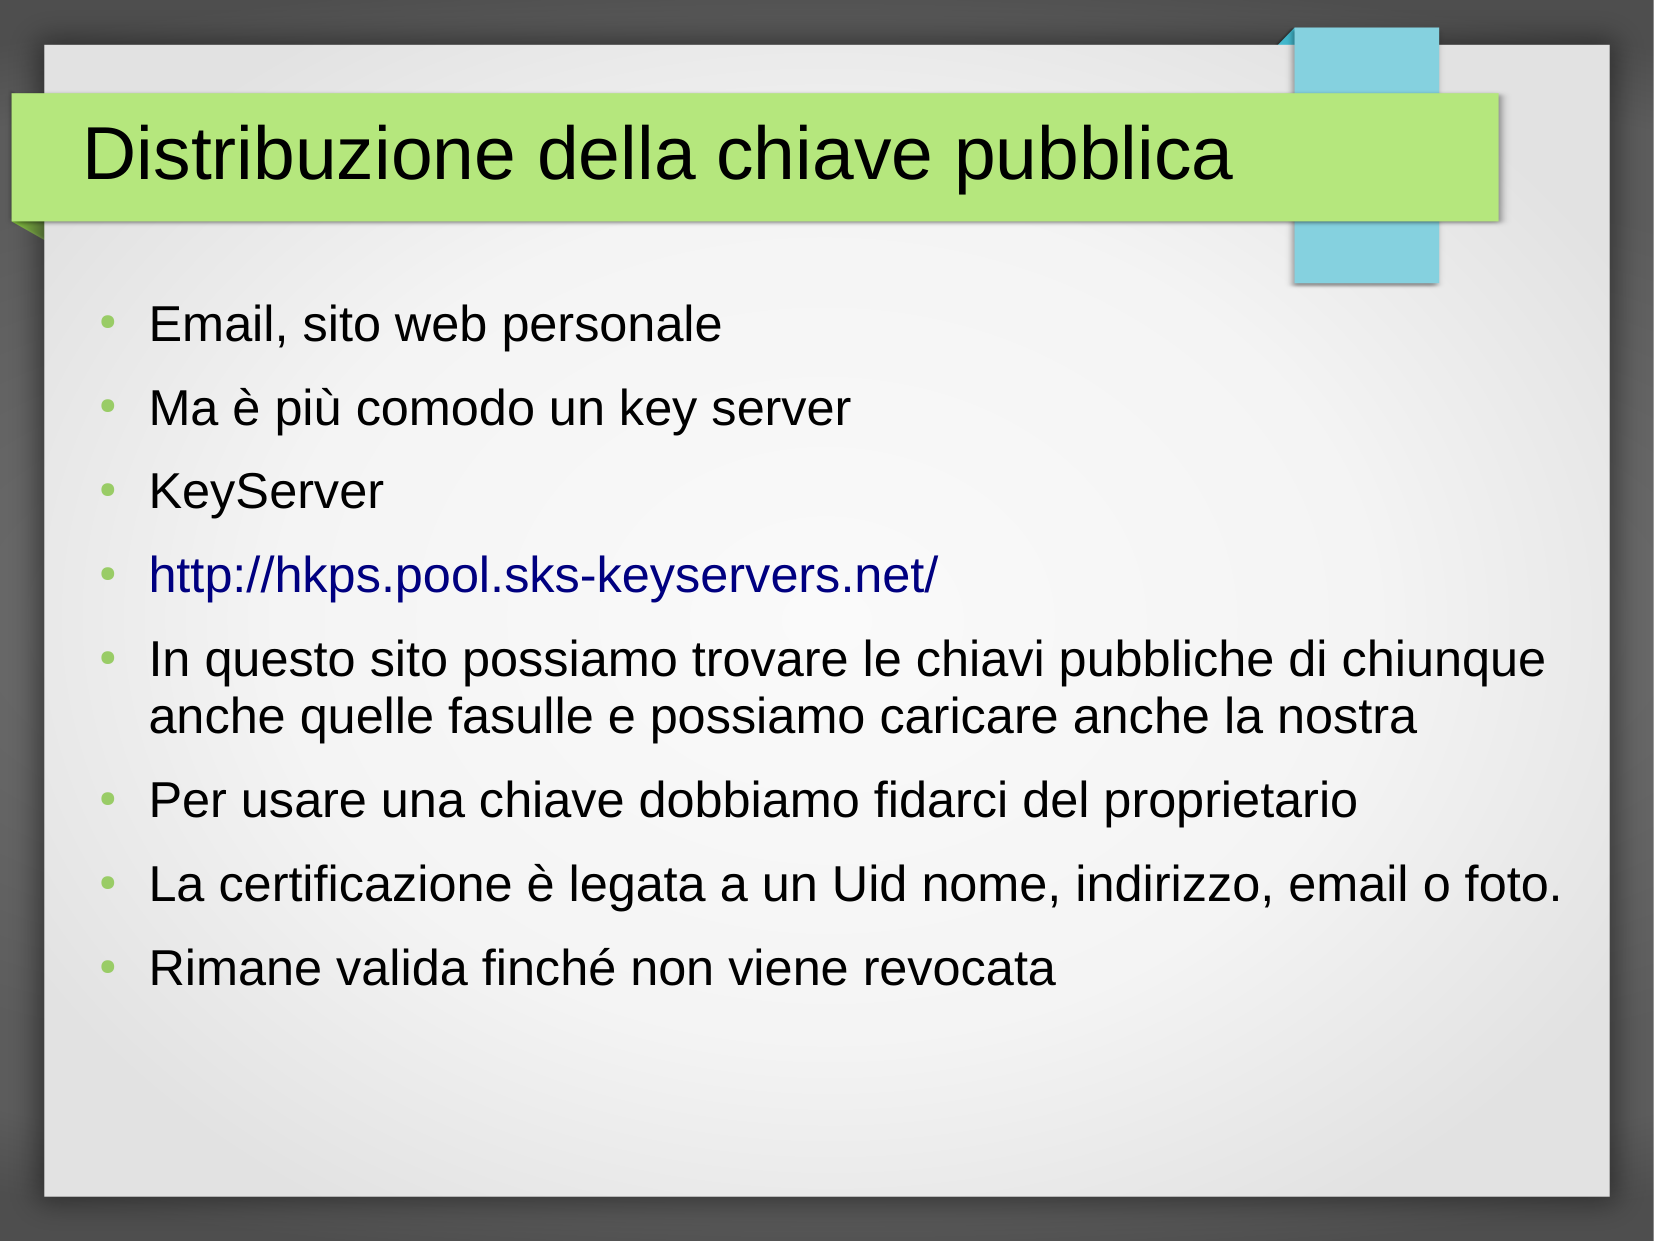

# Distribuzione della chiave pubblica
Email, sito web personale
Ma è più comodo un key server
KeyServer
http://hkps.pool.sks-keyservers.net/
In questo sito possiamo trovare le chiavi pubbliche di chiunque anche quelle fasulle e possiamo caricare anche la nostra
Per usare una chiave dobbiamo fidarci del proprietario
La certificazione è legata a un Uid nome, indirizzo, email o foto.
Rimane valida finché non viene revocata